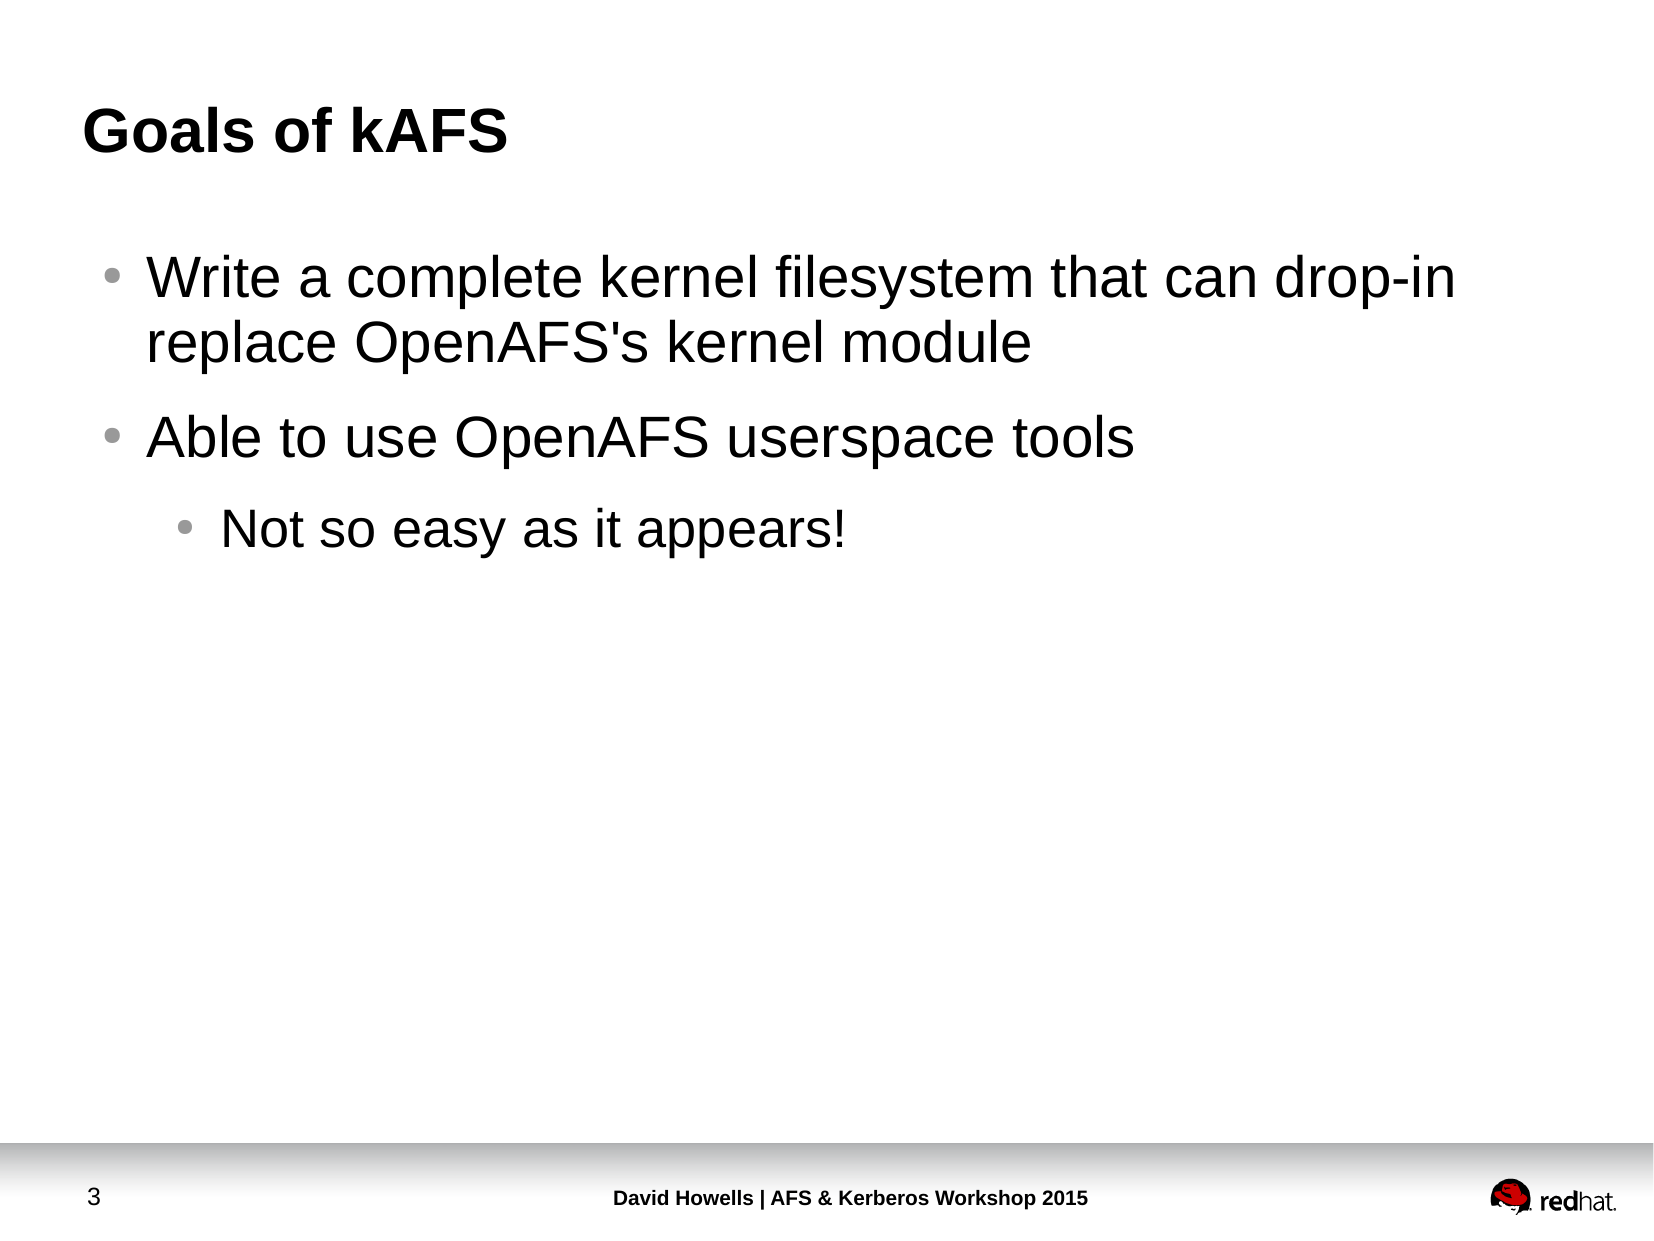

# Goals of kAFS
Write a complete kernel filesystem that can drop-in replace OpenAFS's kernel module
Able to use OpenAFS userspace tools
Not so easy as it appears!